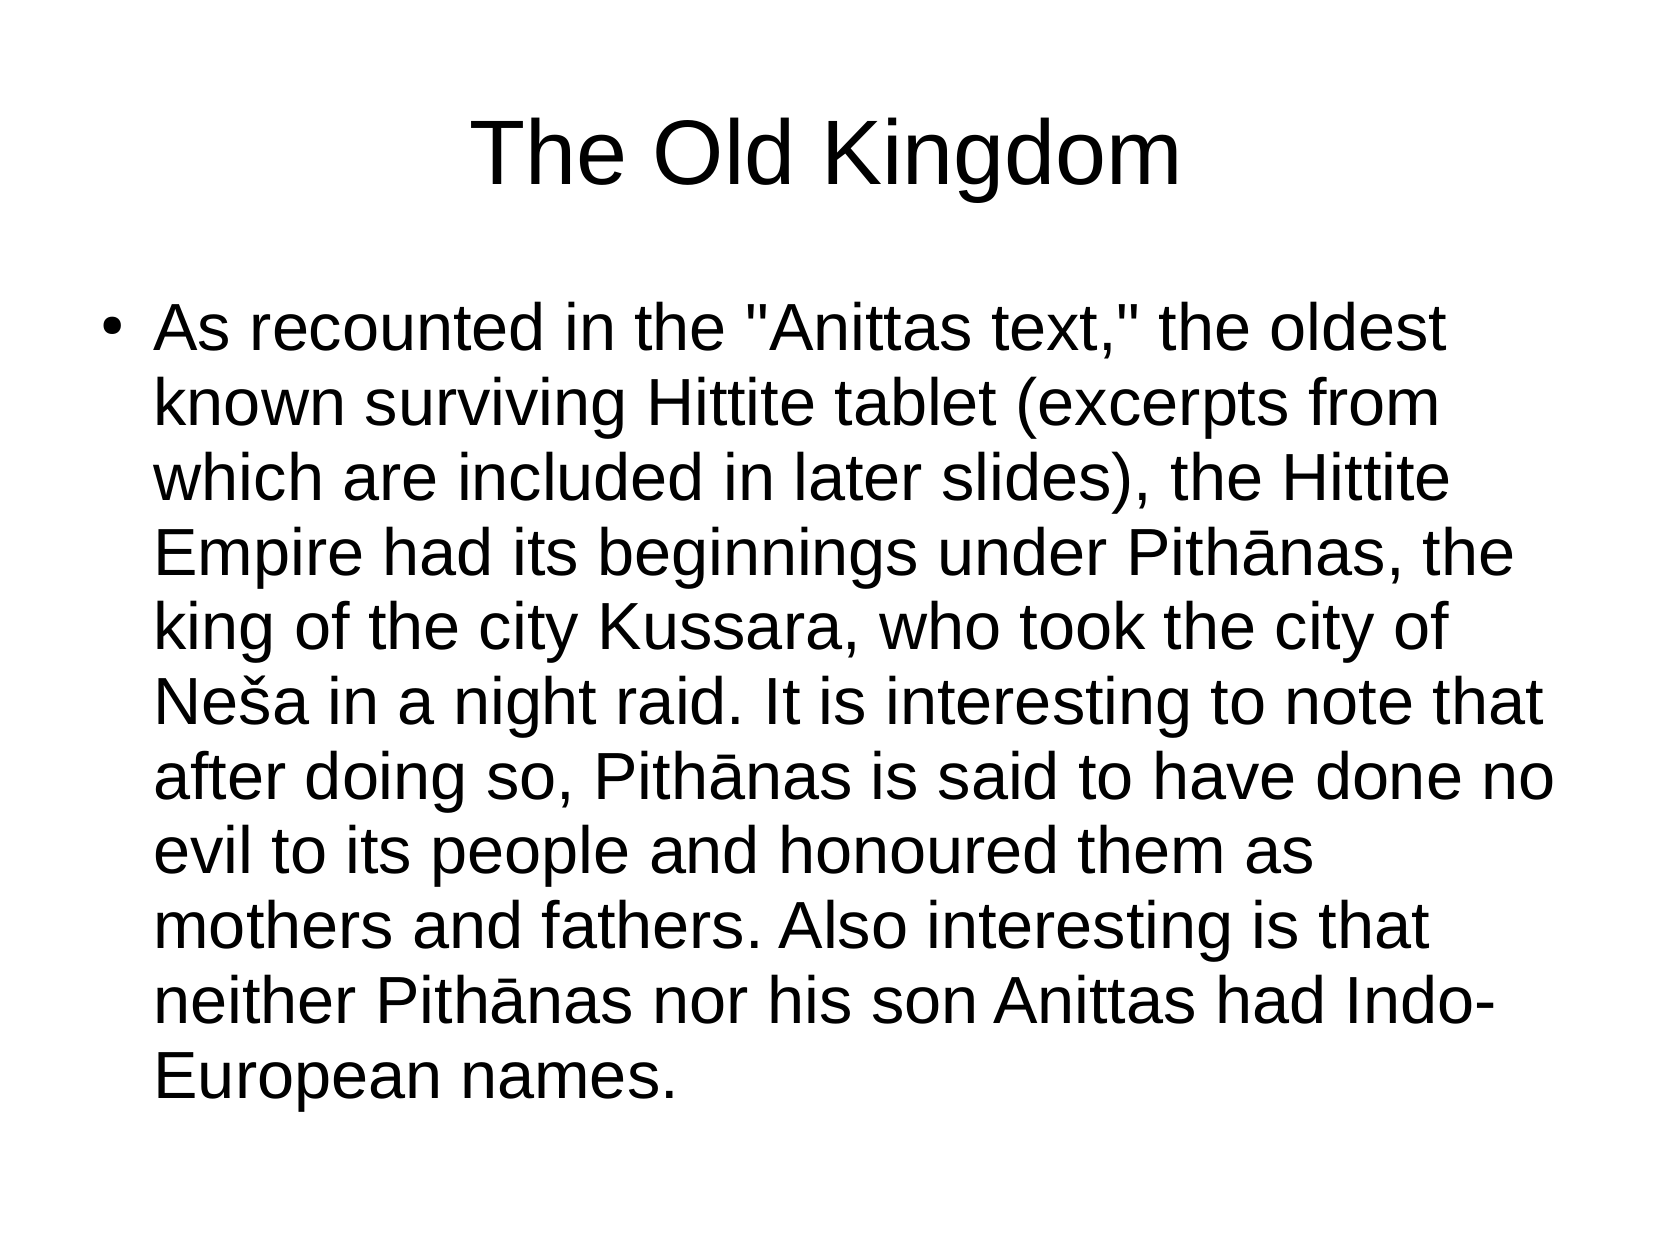

# The Old Kingdom
As recounted in the "Anittas text," the oldest known surviving Hittite tablet (excerpts from which are included in later slides), the Hittite Empire had its beginnings under Pithānas, the king of the city Kussara, who took the city of Neša in a night raid. It is interesting to note that after doing so, Pithānas is said to have done no evil to its people and honoured them as mothers and fathers. Also interesting is that neither Pithānas nor his son Anittas had Indo-European names.